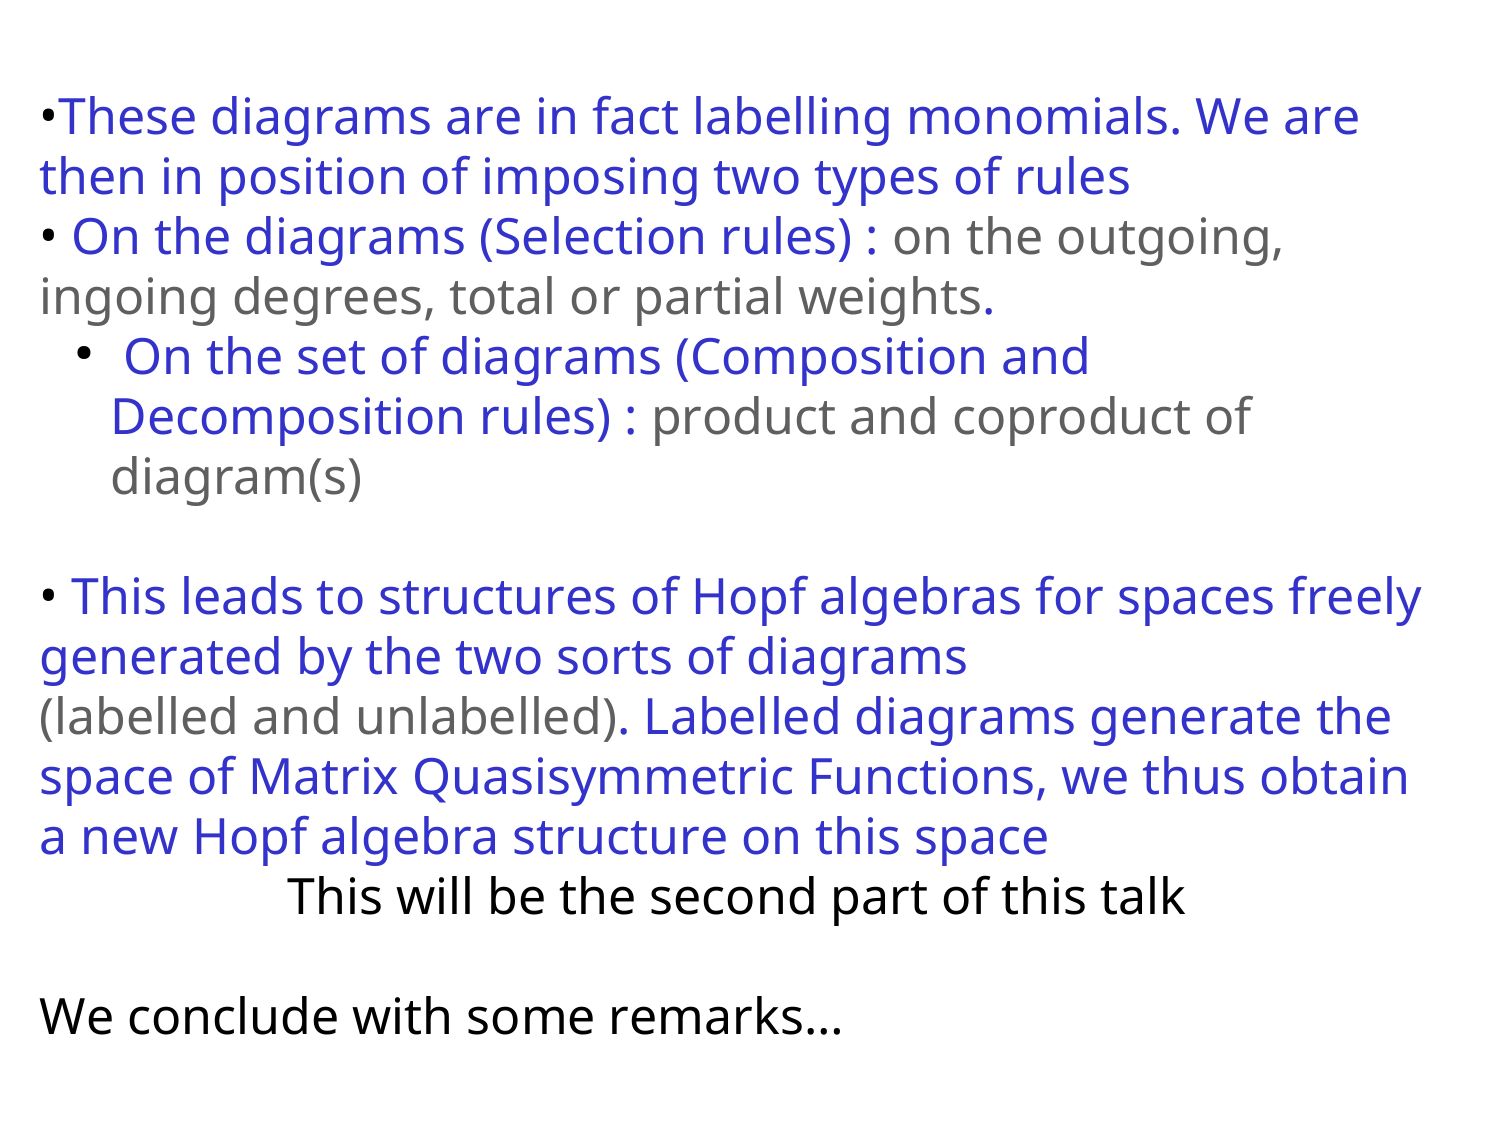

These diagrams are in fact labelling monomials. We are then in position of imposing two types of rules
 On the diagrams (Selection rules) : on the outgoing, ingoing degrees, total or partial weights.
 On the set of diagrams (Composition and Decomposition rules) : product and coproduct of diagram(s)
 This leads to structures of Hopf algebras for spaces freely generated by the two sorts of diagrams
(labelled and unlabelled). Labelled diagrams generate the space of Matrix Quasisymmetric Functions, we thus obtain a new Hopf algebra structure on this space
This will be the second part of this talk
We conclude with some remarks…